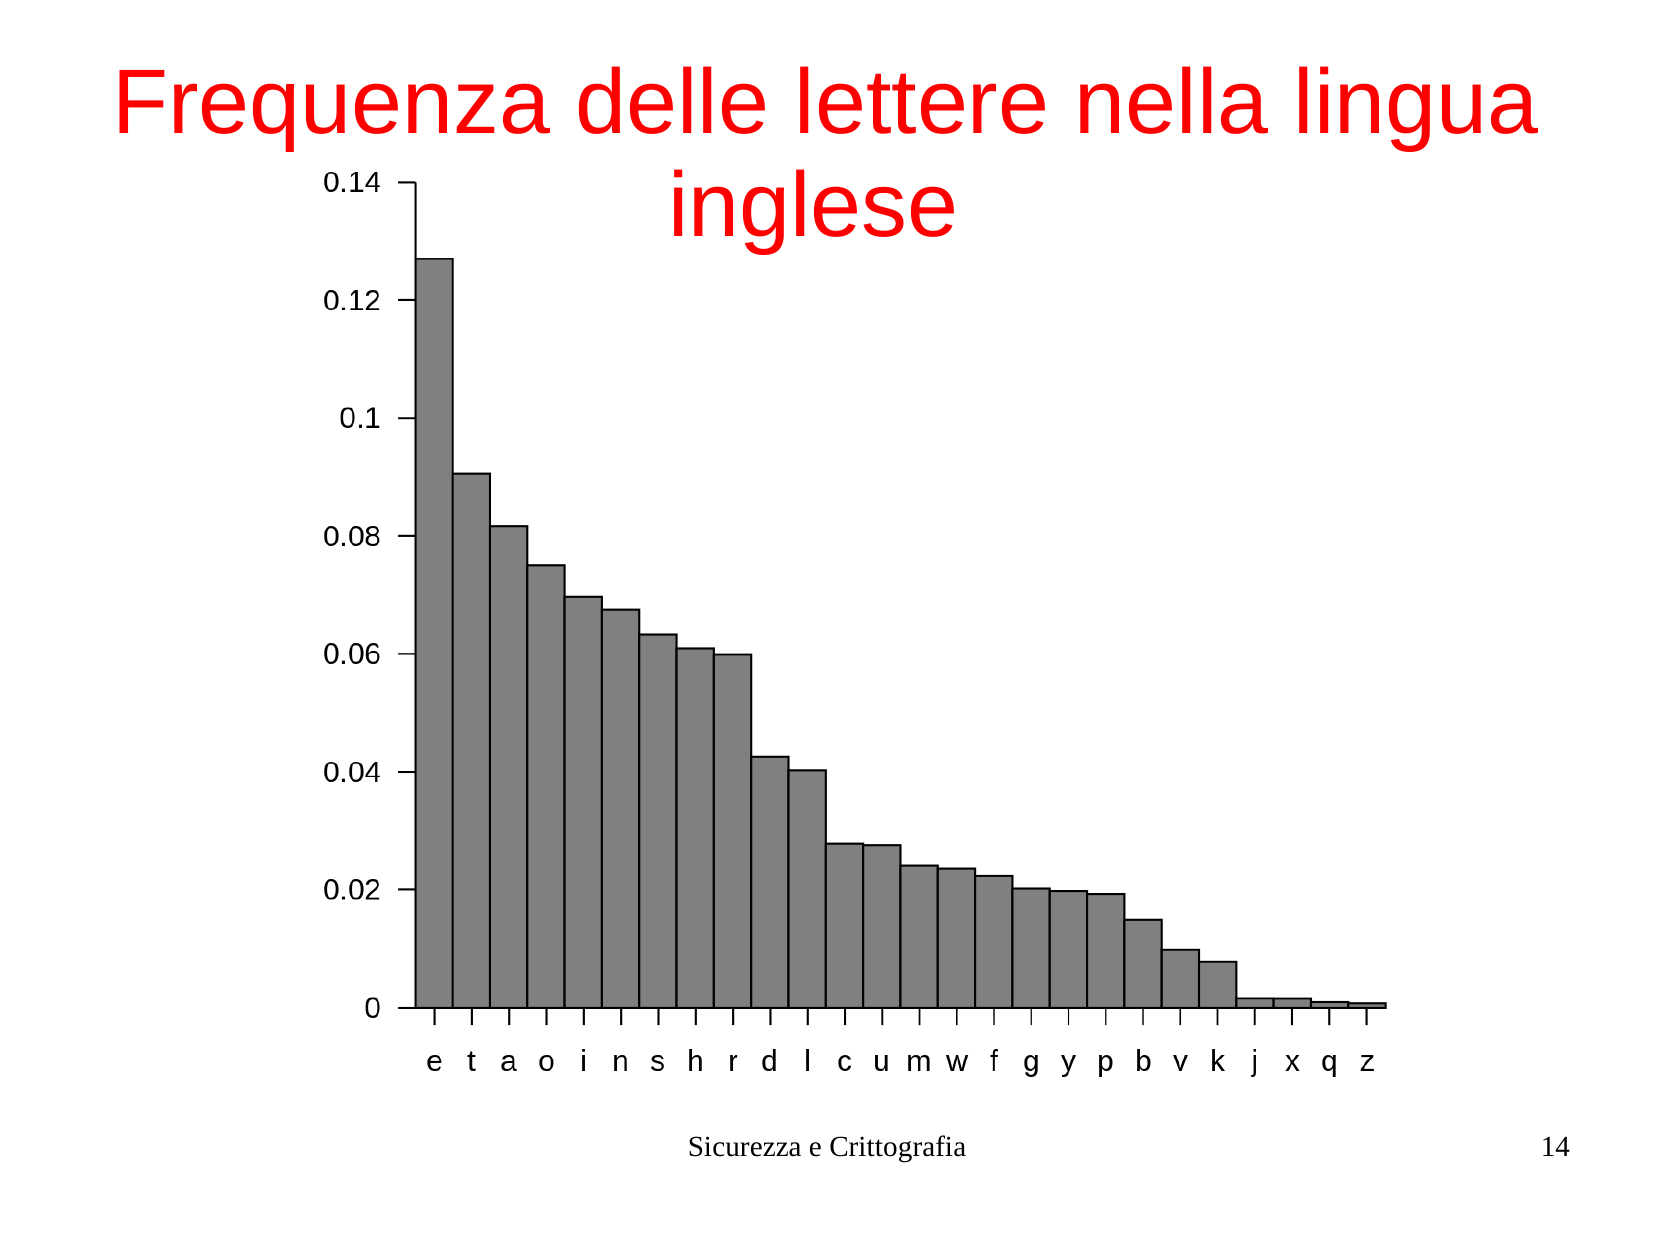

# Frequenza delle lettere nella lingua inglese
Sicurezza e Crittografia
14